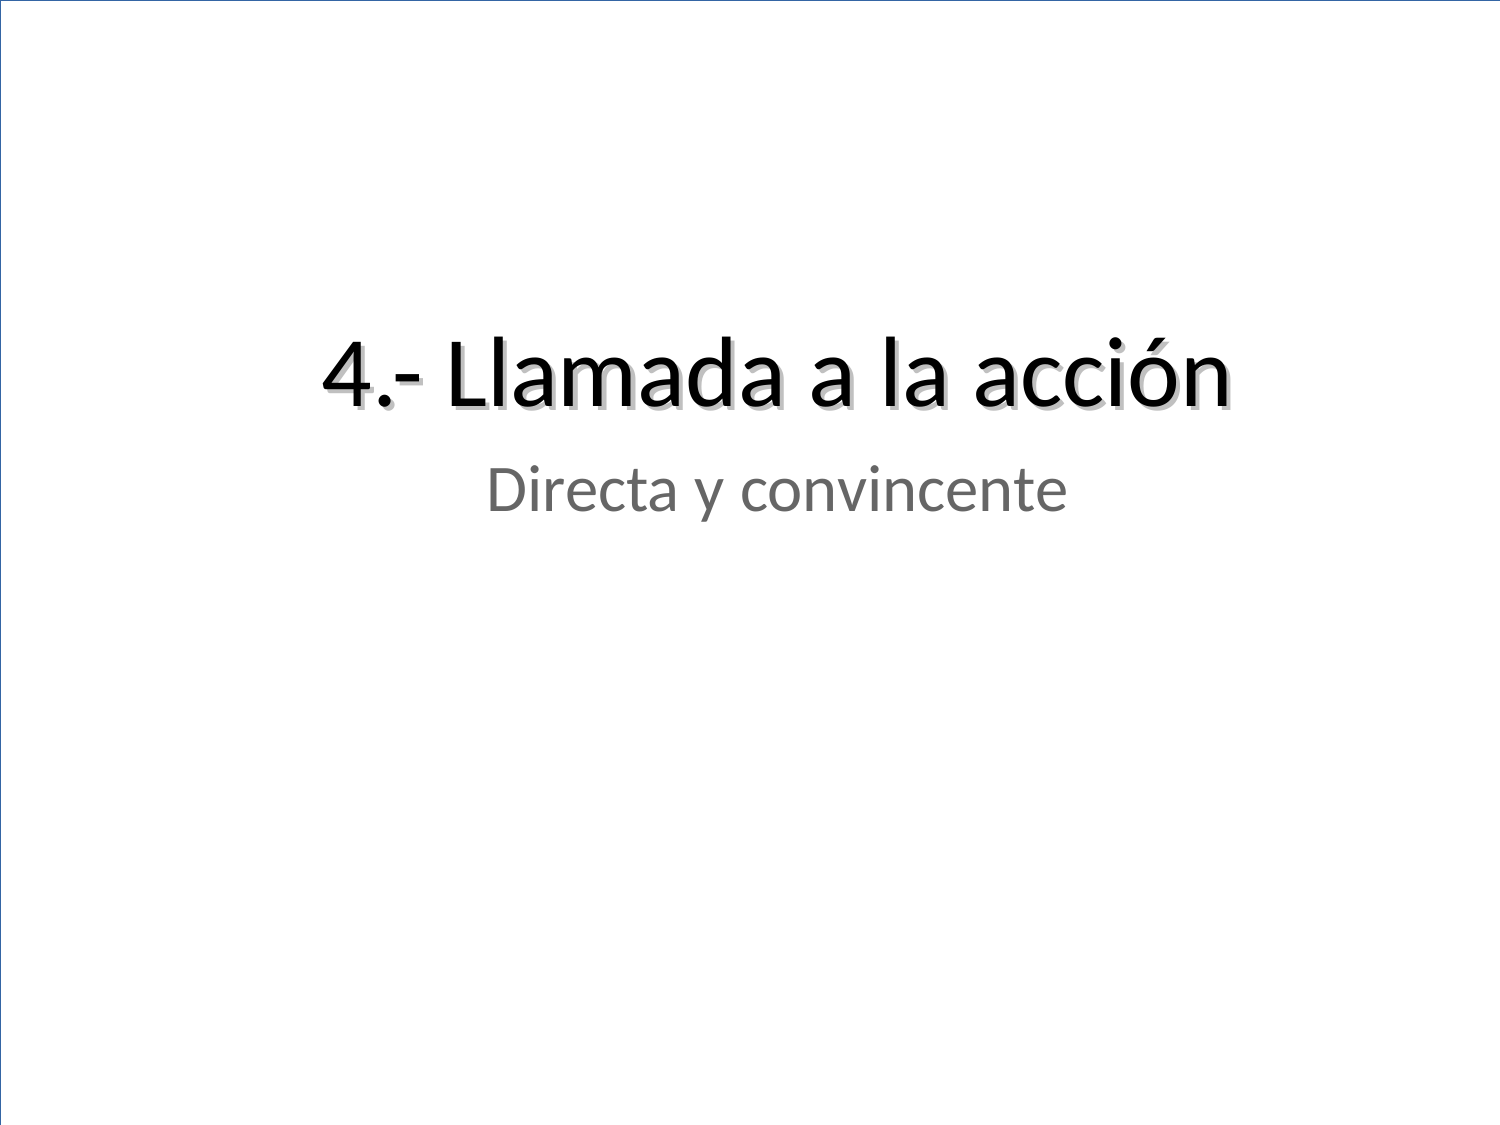

# 4.- Llamada a la acción
Directa y convincente